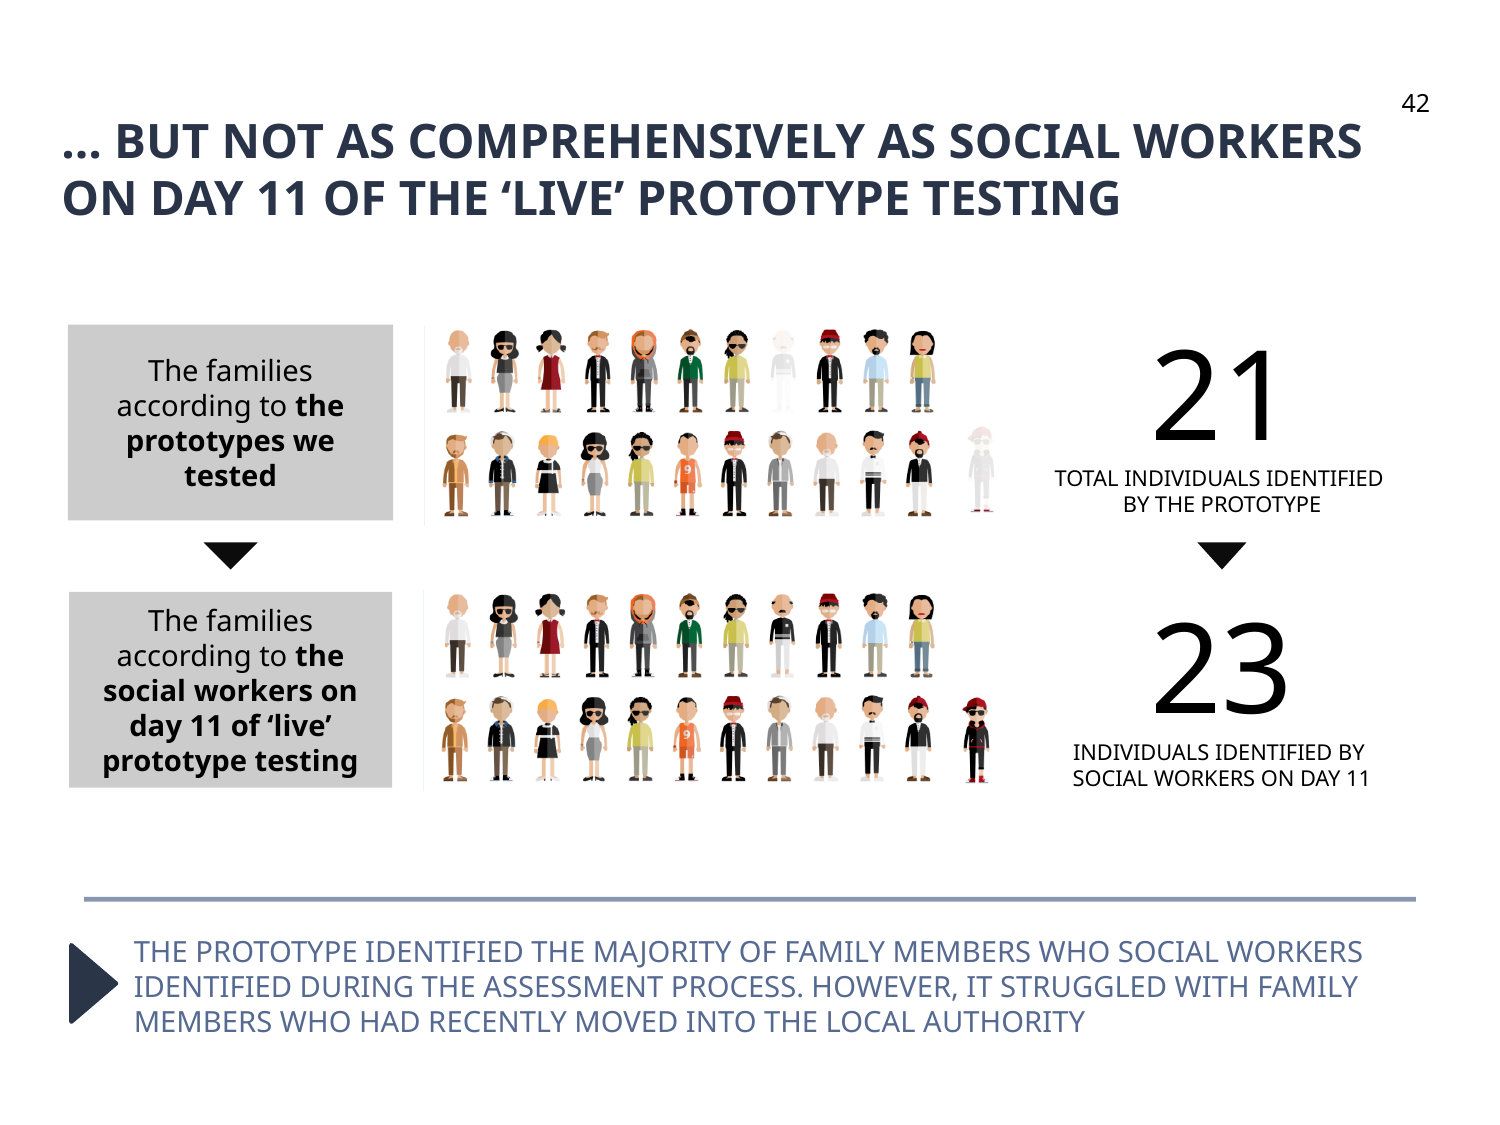

… BUT NOT AS COMPREHENSIVELY AS SOCIAL WORKERS ON DAY 11 OF THE ‘LIVE’ PROTOTYPE TESTING
21
TOTAL INDIVIDUALS IDENTIFIED
BY THE PROTOTYPE
The families according to the prototypes we tested
The families according to the social workers on day 11 of ‘live’ prototype testing
23
INDIVIDUALS IDENTIFIED BY
SOCIAL WORKERS ON DAY 11
THE PROTOTYPE IDENTIFIED THE MAJORITY OF FAMILY MEMBERS WHO SOCIAL WORKERS IDENTIFIED DURING THE ASSESSMENT PROCESS. HOWEVER, IT STRUGGLED WITH FAMILY MEMBERS WHO HAD RECENTLY MOVED INTO THE LOCAL AUTHORITY